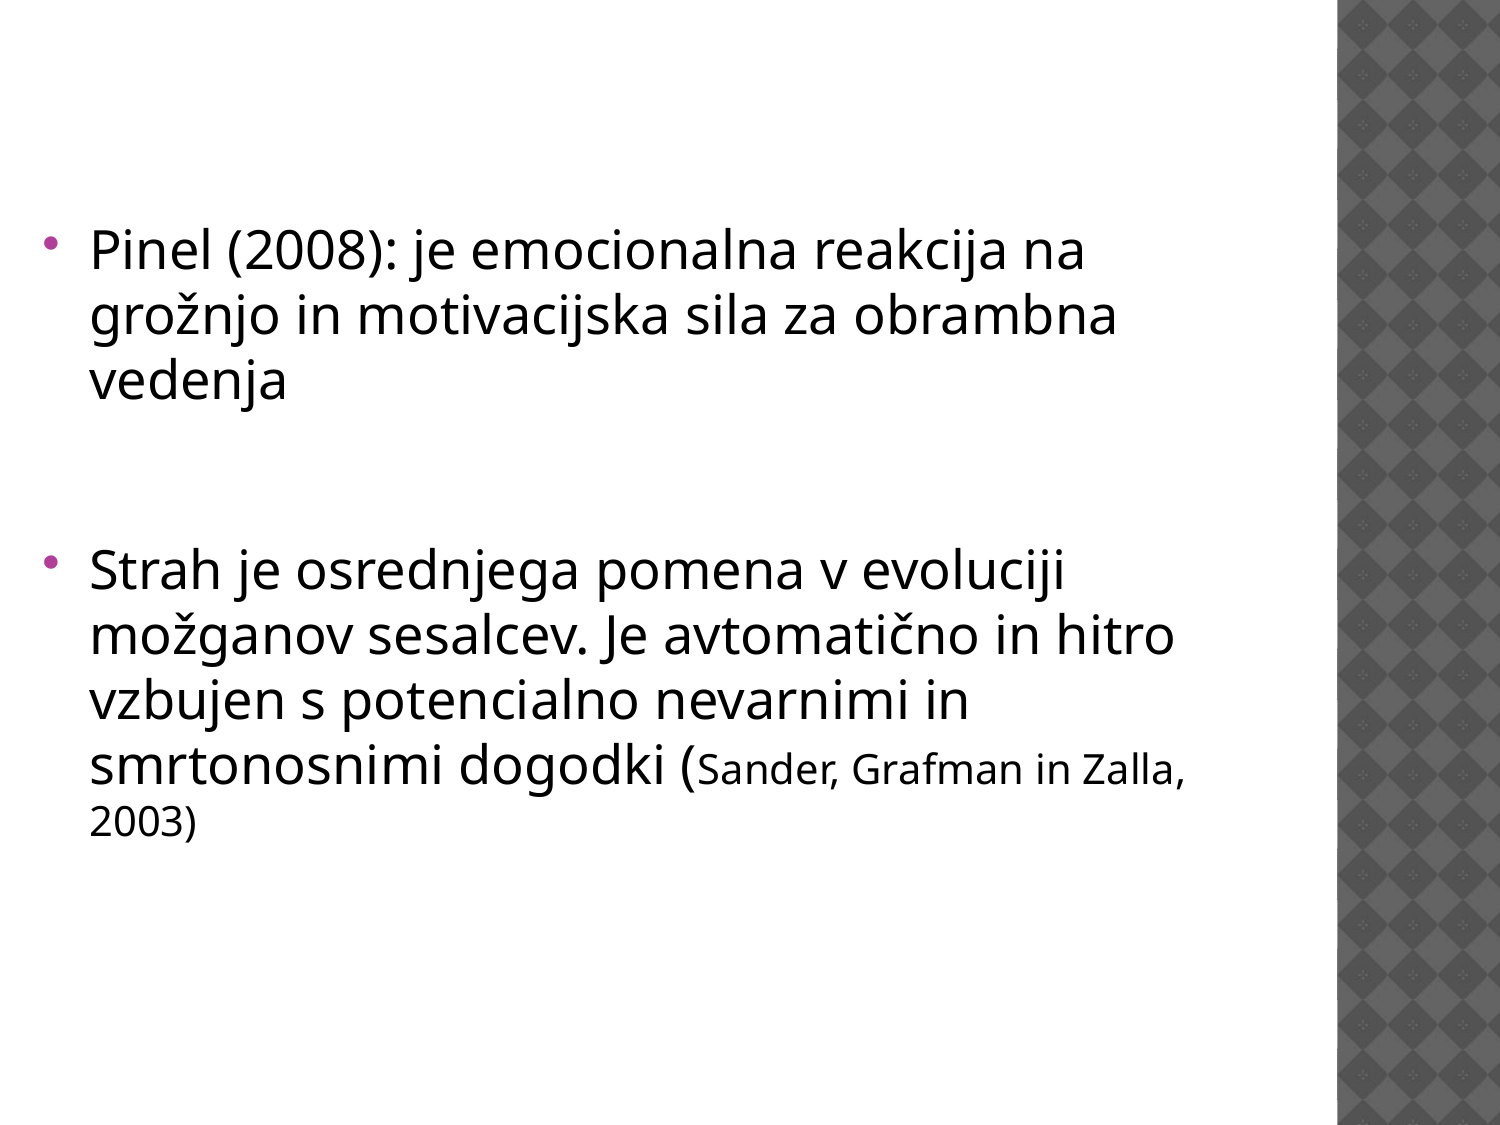

# Pinel (2008): je emocionalna reakcija na grožnjo in motivacijska sila za obrambna vedenja
Strah je osrednjega pomena v evoluciji možganov sesalcev. Je avtomatično in hitro vzbujen s potencialno nevarnimi in smrtonosnimi dogodki (Sander, Grafman in Zalla, 2003)